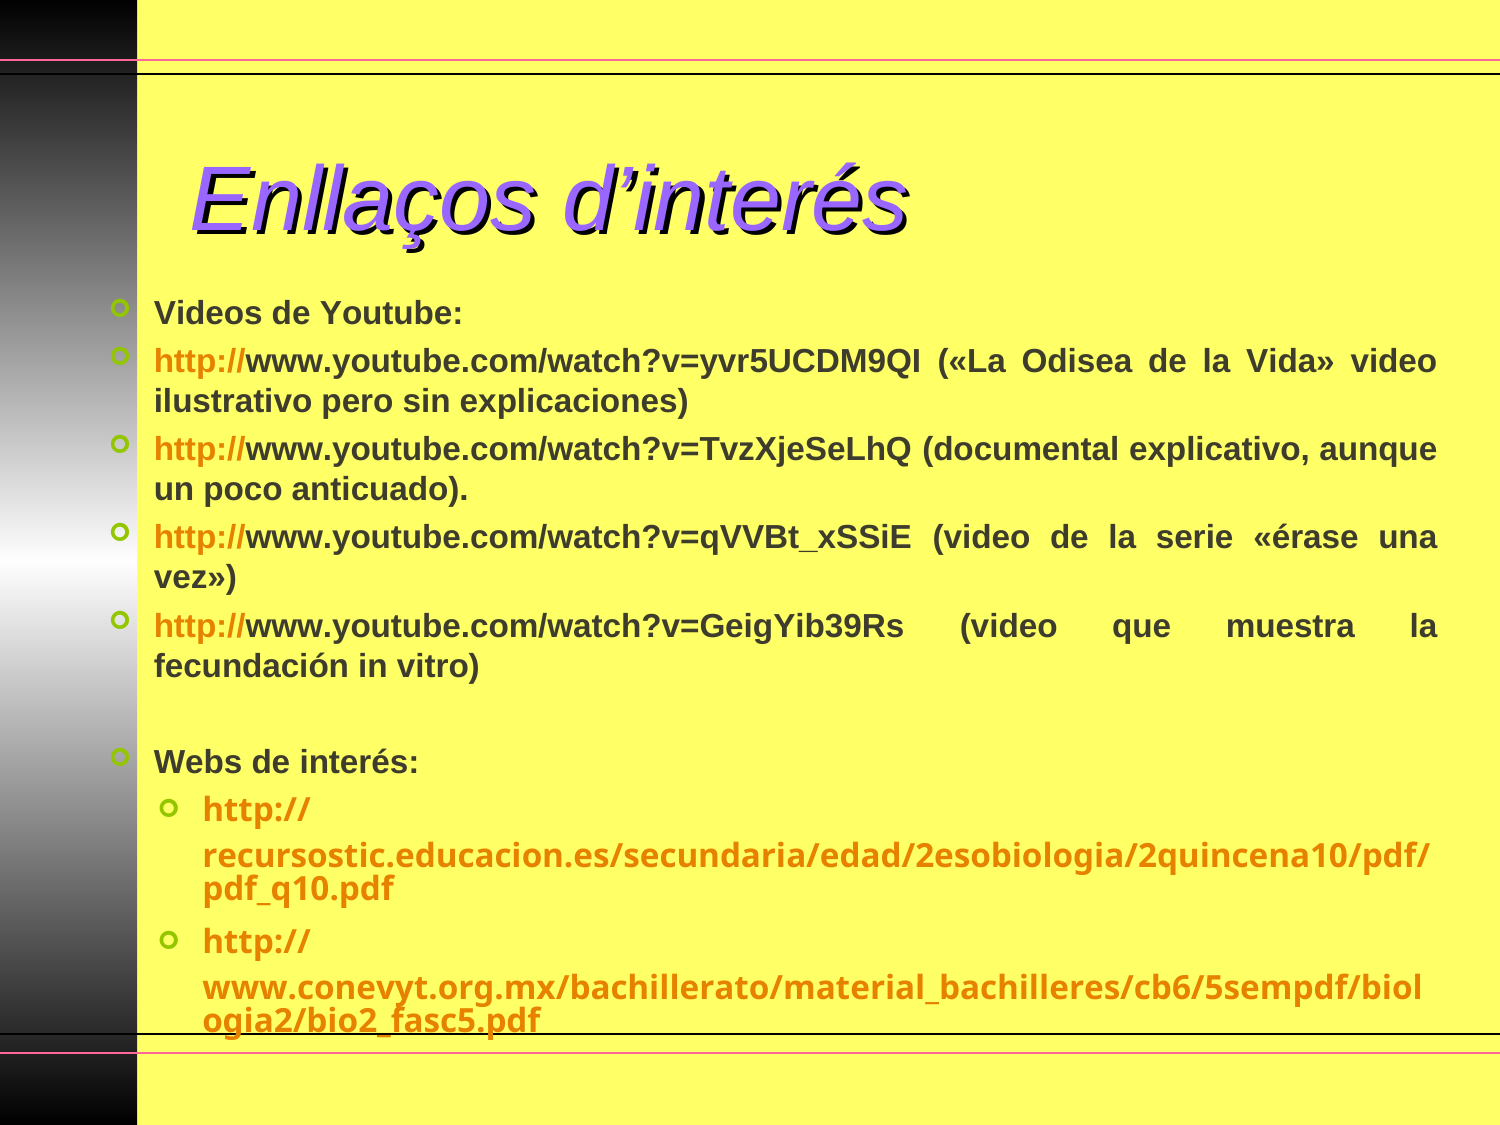

# Enllaços d’interés
Videos de Youtube:
http://www.youtube.com/watch?v=yvr5UCDM9QI («La Odisea de la Vida» video ilustrativo pero sin explicaciones)
http://www.youtube.com/watch?v=TvzXjeSeLhQ (documental explicativo, aunque un poco anticuado).
http://www.youtube.com/watch?v=qVVBt_xSSiE (video de la serie «érase una vez»)
http://www.youtube.com/watch?v=GeigYib39Rs (video que muestra la fecundación in vitro)
Webs de interés:
http://recursostic.educacion.es/secundaria/edad/2esobiologia/2quincena10/pdf/pdf_q10.pdf
http://www.conevyt.org.mx/bachillerato/material_bachilleres/cb6/5sempdf/biologia2/bio2_fasc5.pdf